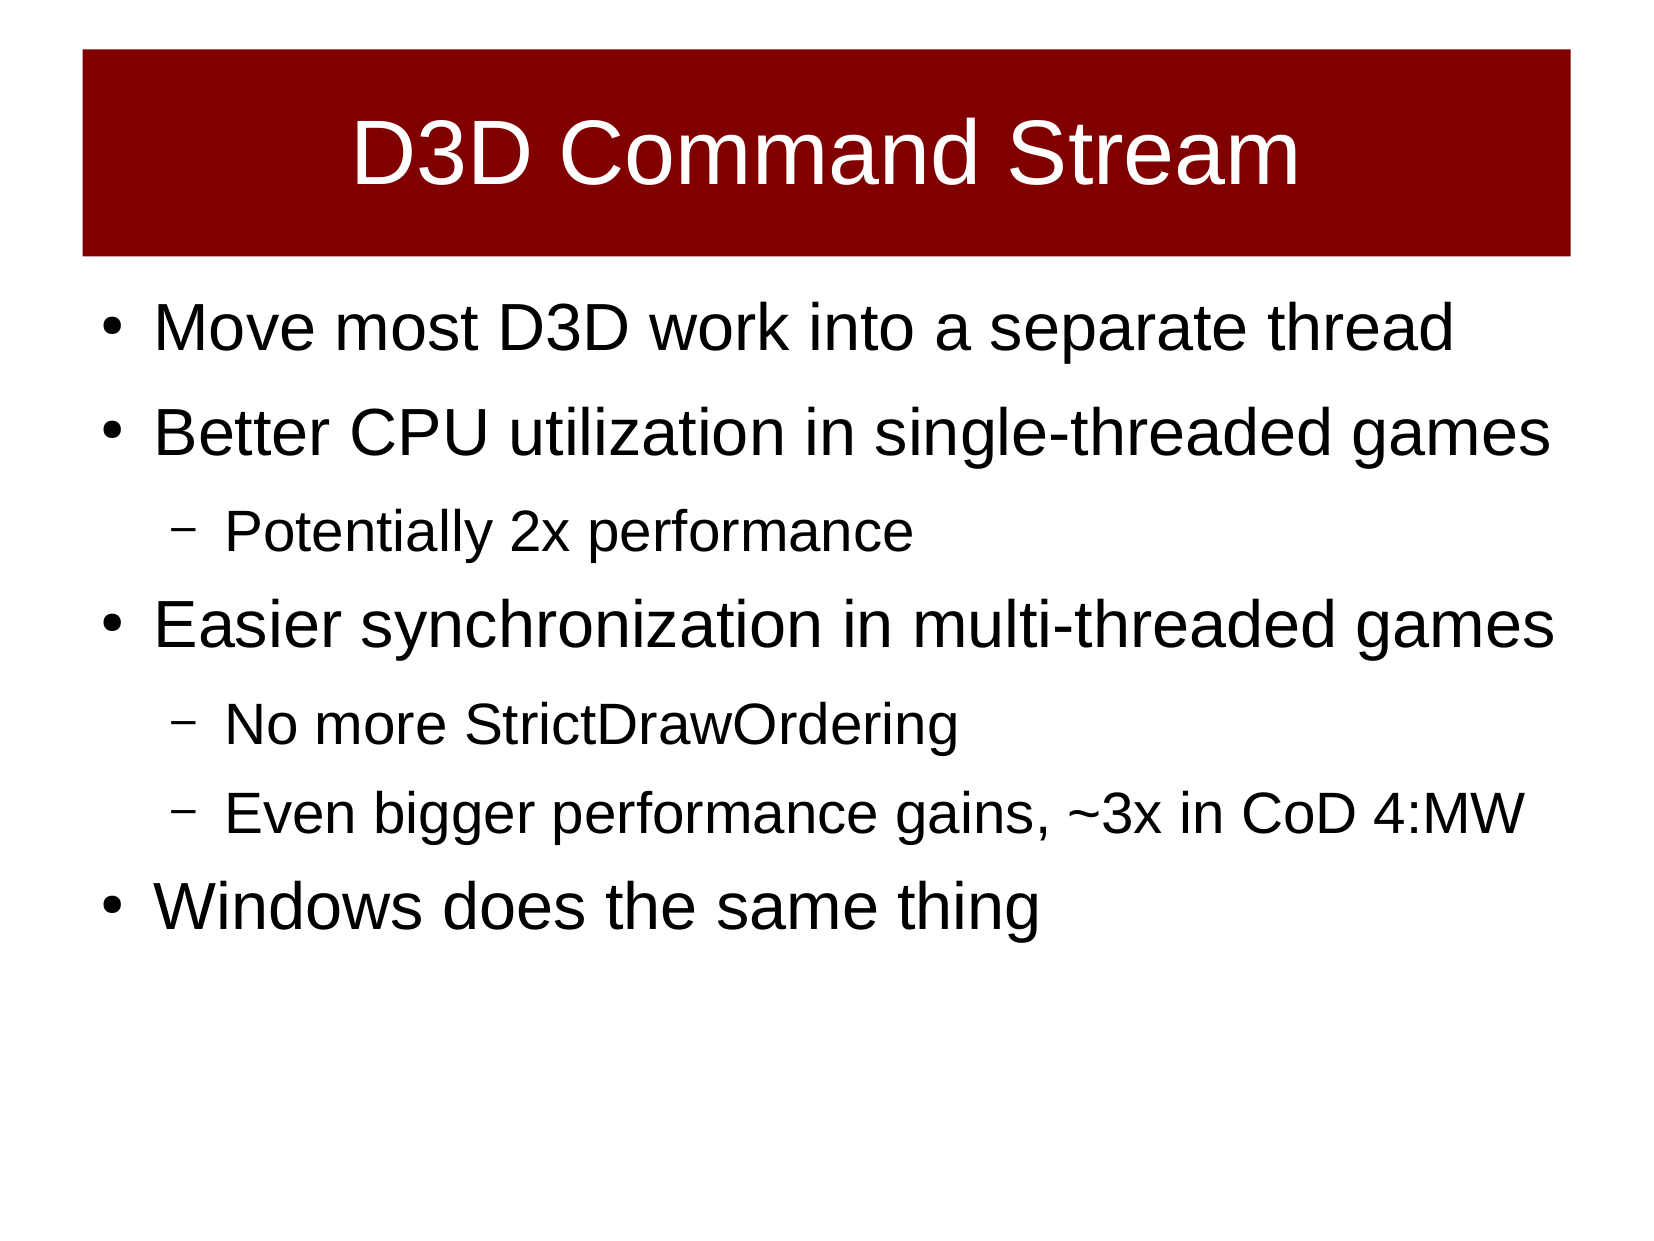

# D3D Command Stream
Move most D3D work into a separate thread
Better CPU utilization in single-threaded games
Potentially 2x performance
Easier synchronization in multi-threaded games
No more StrictDrawOrdering
Even bigger performance gains, ~3x in CoD 4:MW
Windows does the same thing